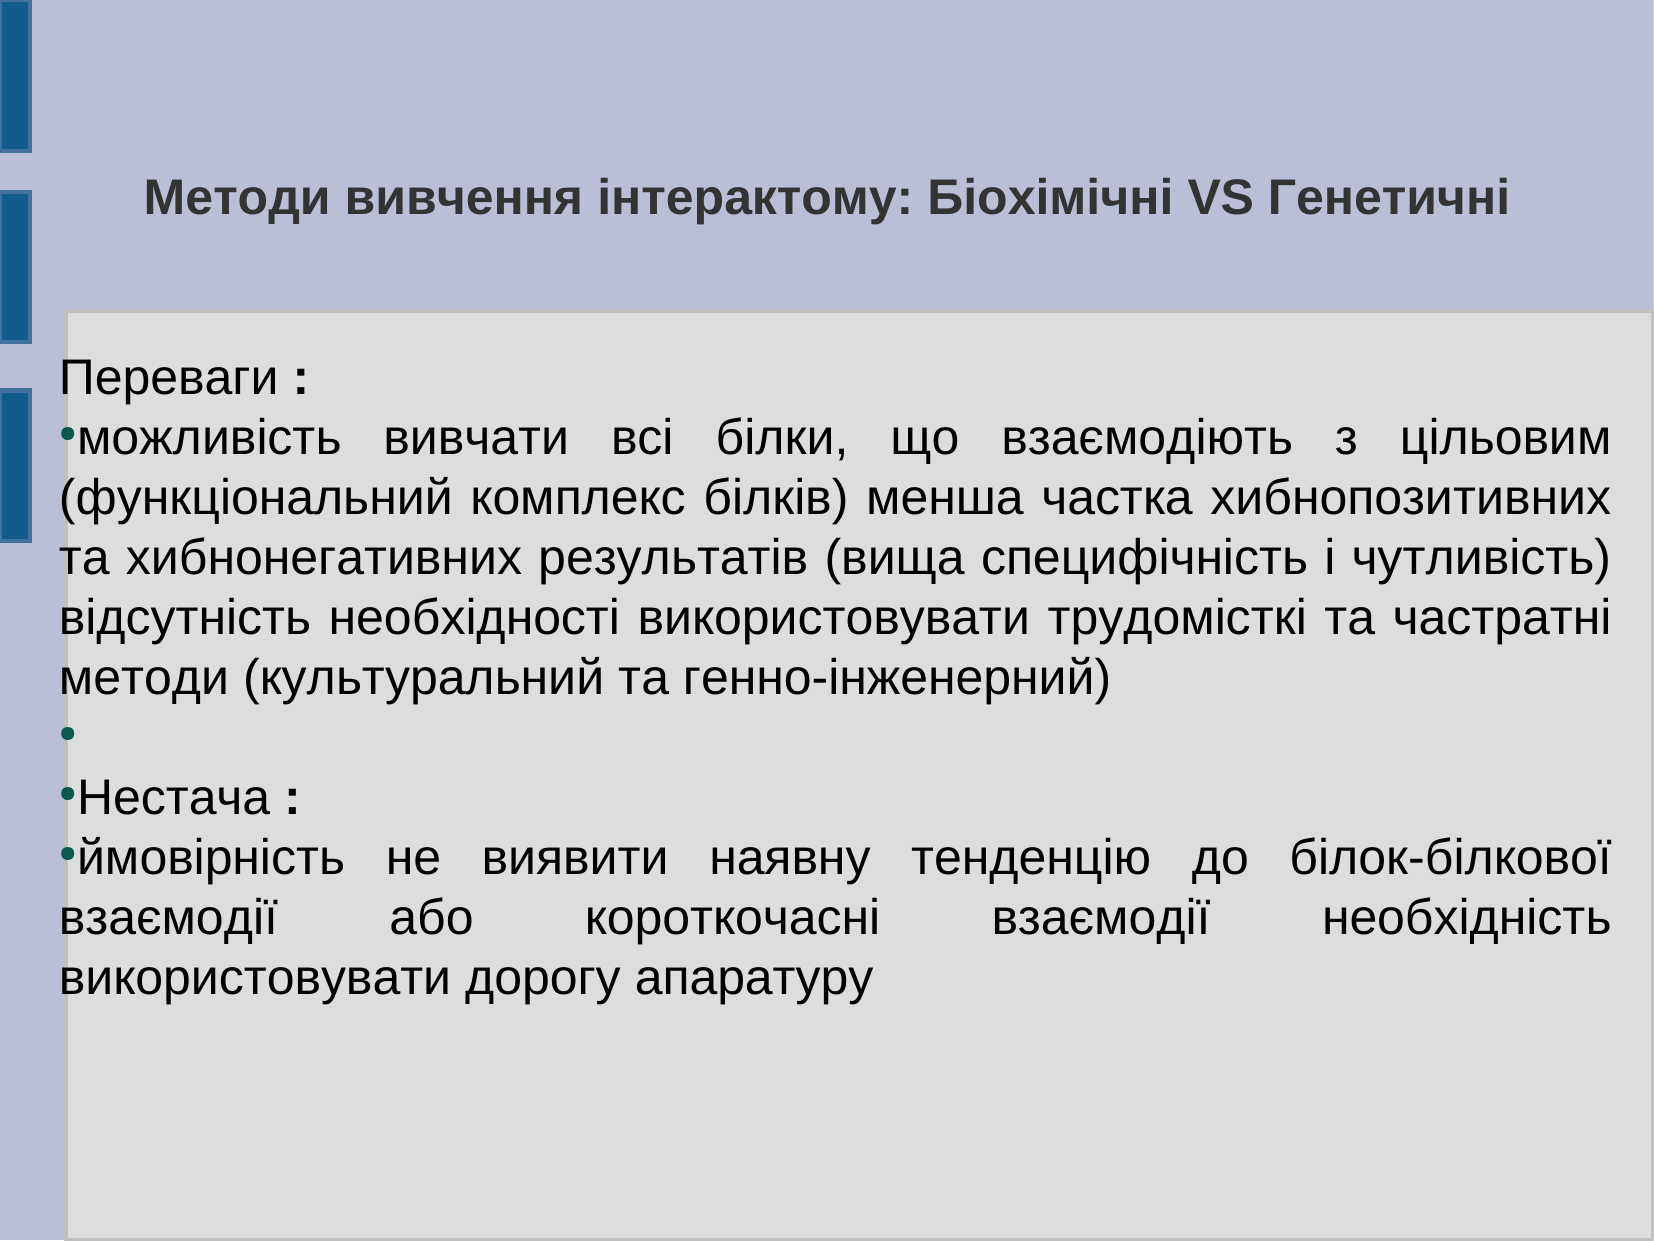

# Методи вивчення інтерактому: Біохімічні VS Генетичні
Переваги :
можливість вивчати всі білки, що взаємодіють з цільовим (функціональний комплекс білків) менша частка хибнопозитивних та хибнонегативних результатів (вища специфічність і чутливість) відсутність необхідності використовувати трудомісткі та частратні методи (культуральний та генно-інженерний)
Нестача :
ймовірність не виявити наявну тенденцію до білок-білкової взаємодії або короткочасні взаємодії необхідність використовувати дорогу апаратуру